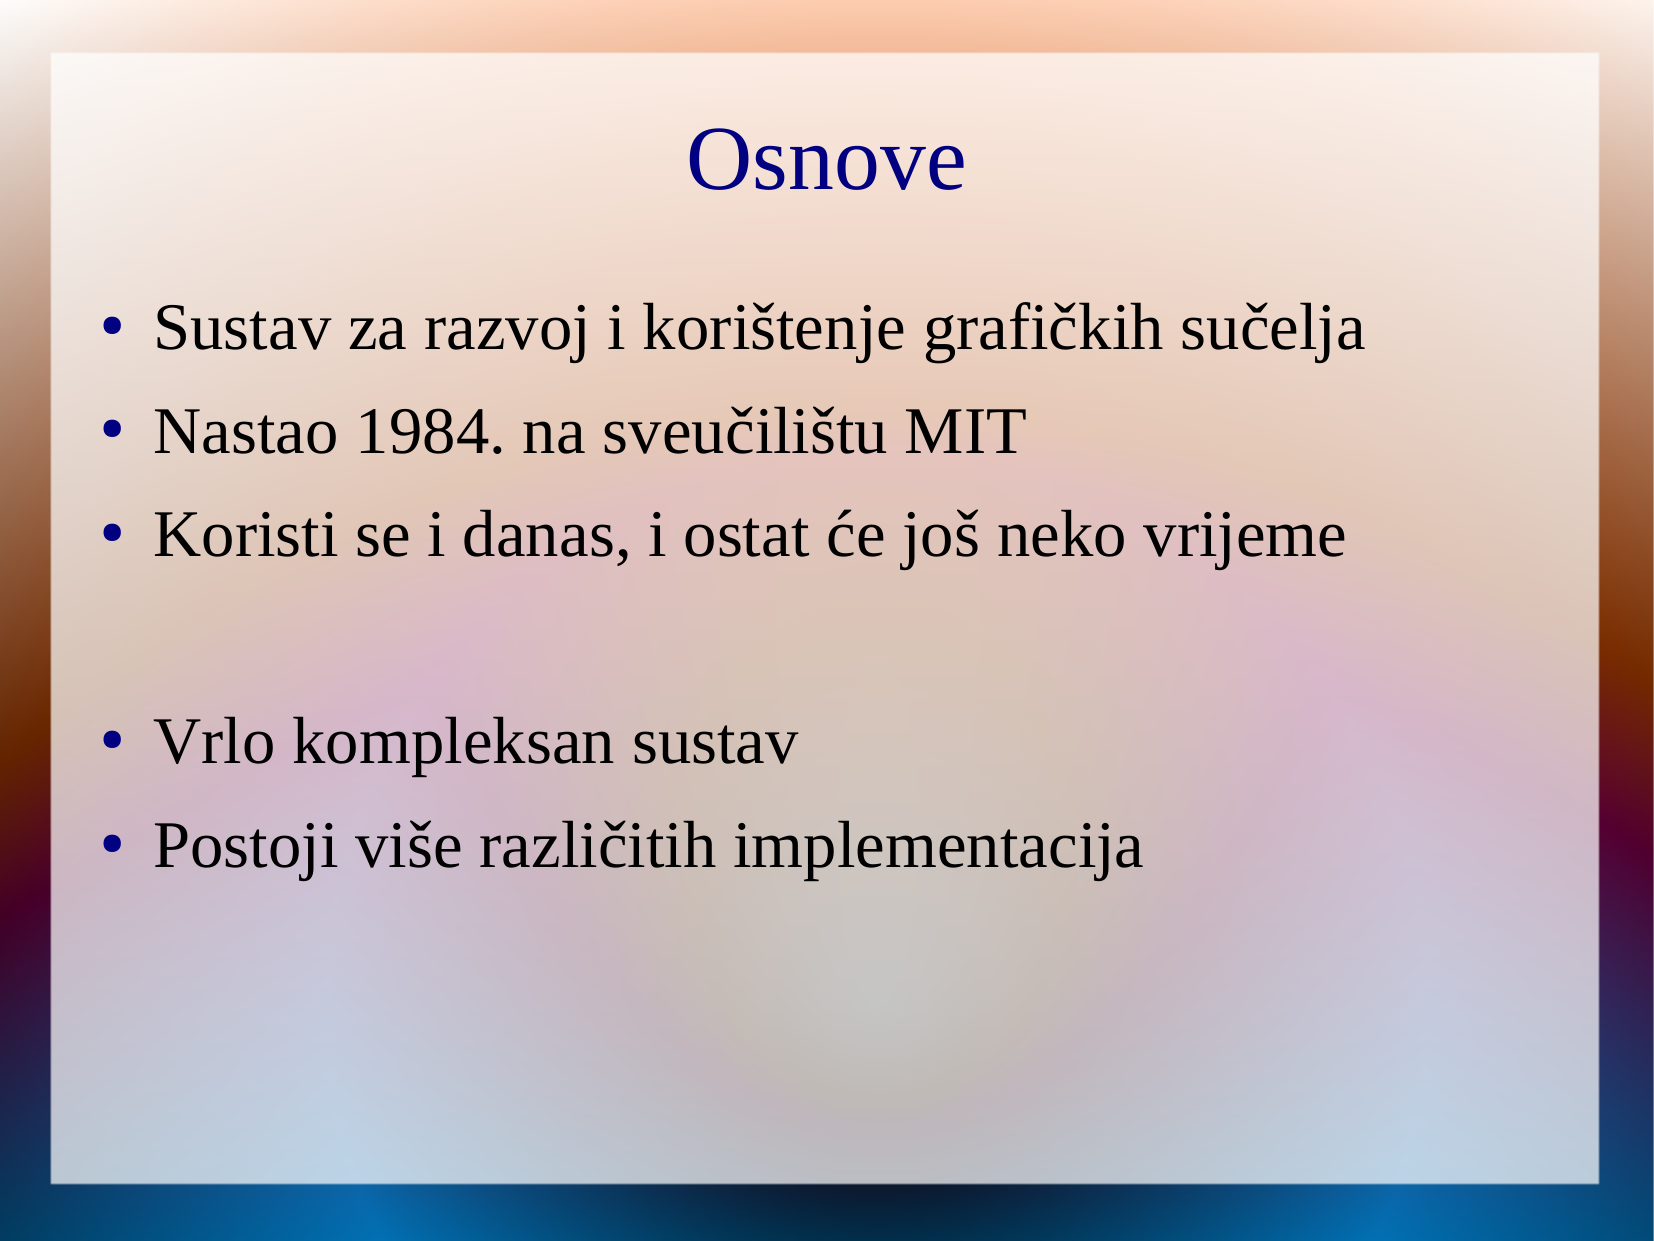

# Osnove
Sustav za razvoj i korištenje grafičkih sučelja
Nastao 1984. na sveučilištu MIT
Koristi se i danas, i ostat će još neko vrijeme
Vrlo kompleksan sustav
Postoji više različitih implementacija